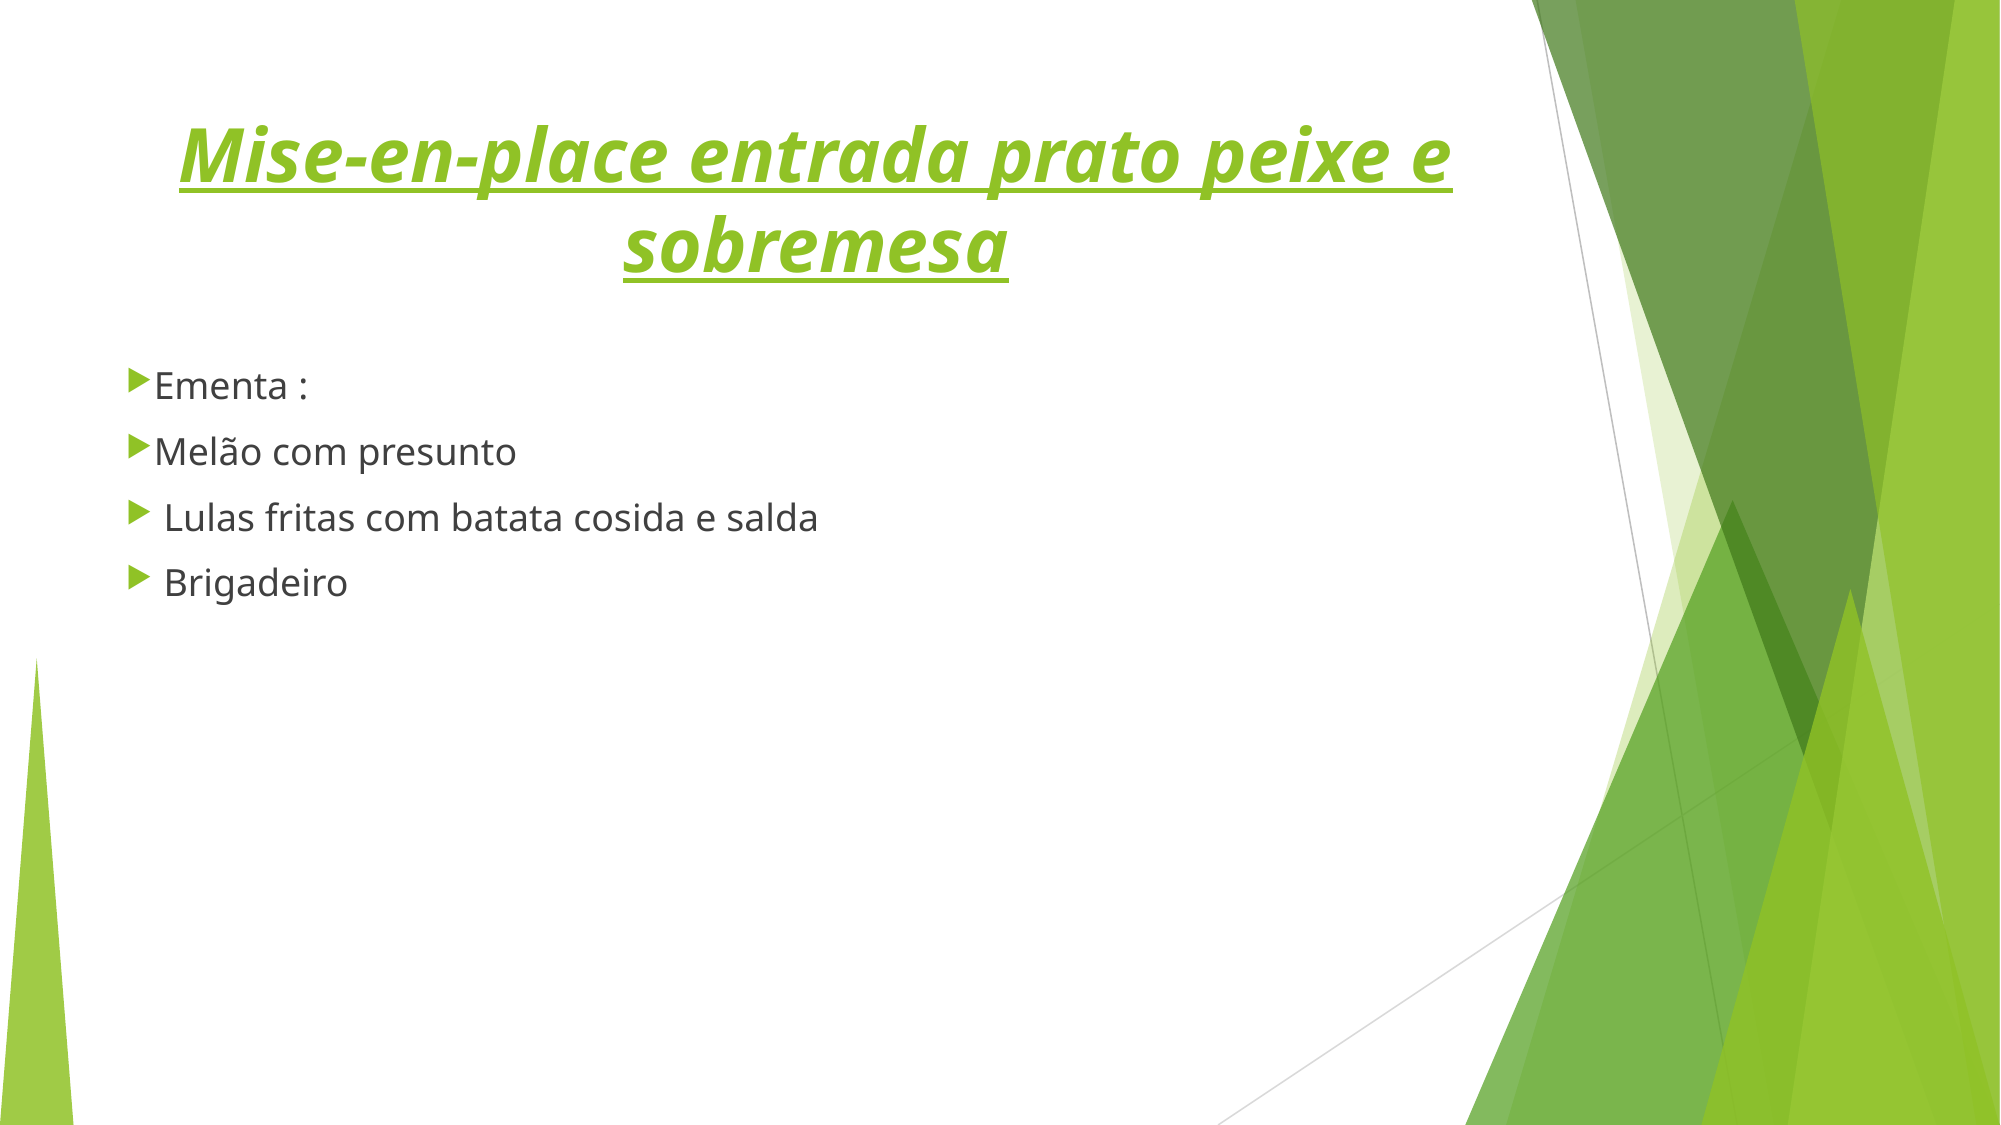

# Mise-en-place entrada prato peixe e sobremesa
Ementa :
Melão com presunto
 Lulas fritas com batata cosida e salda
 Brigadeiro